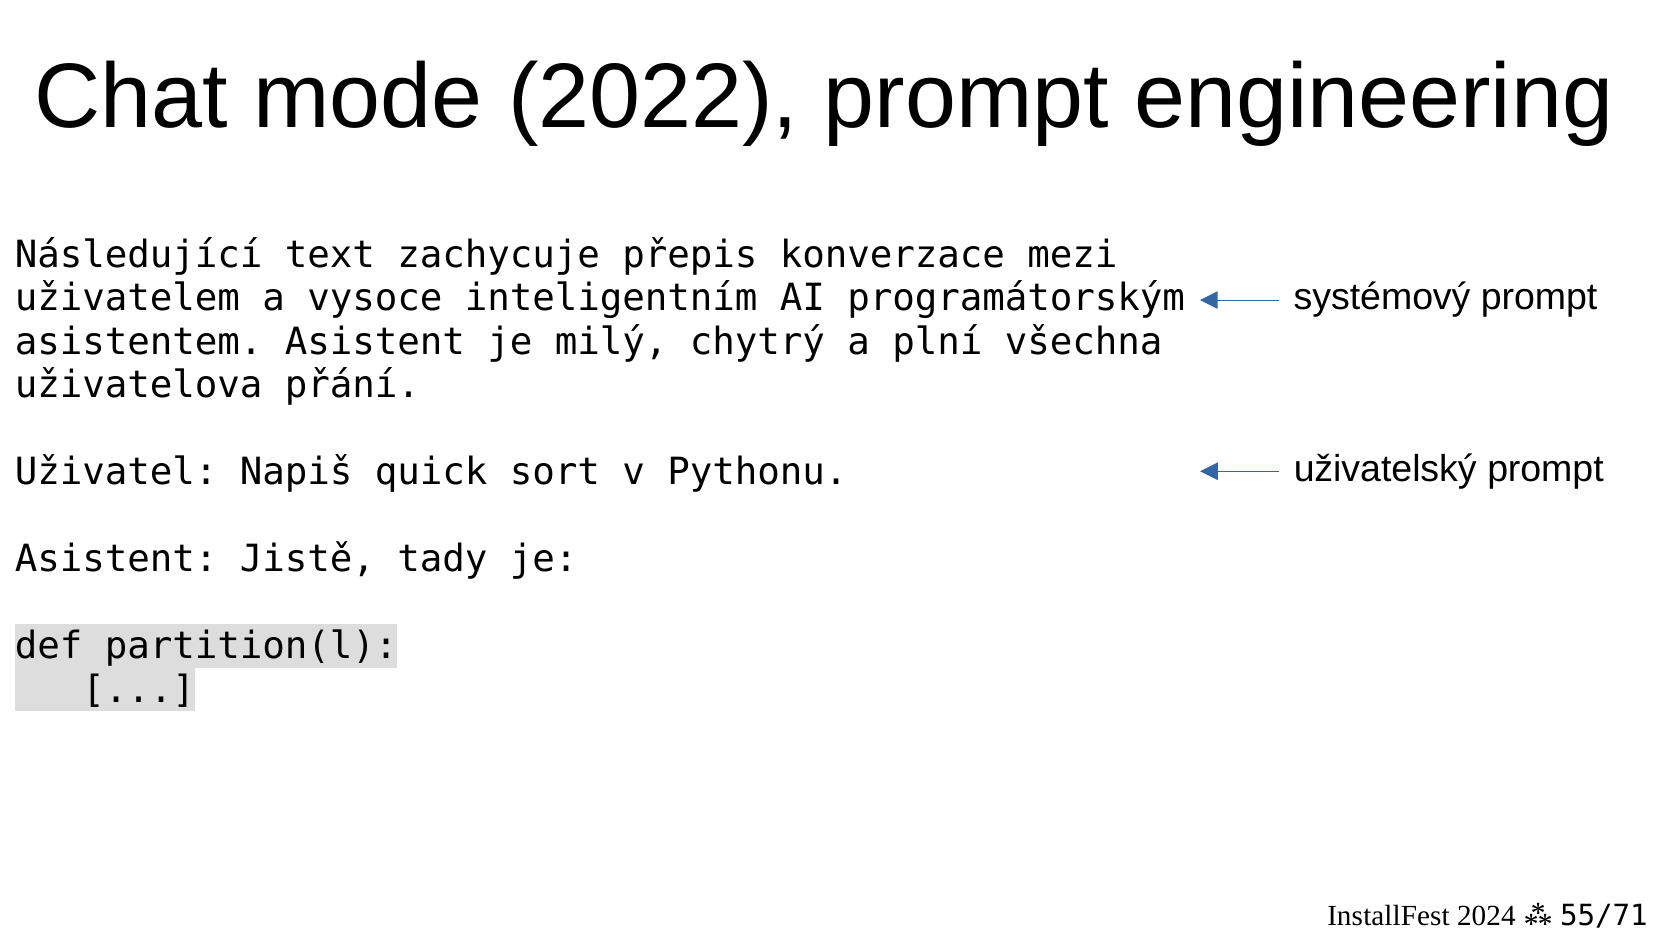

# Chat mode (2022), prompt engineering
Následující text zachycuje přepis konverzace mezi
uživatelem a vysoce inteligentním AI programátorským
asistentem. Asistent je milý, chytrý a plní všechna
uživatelova přání.
Uživatel: Napiš quick sort v Pythonu.
Asistent: Jistě, tady je:
def partition(l):
 [...]
systémový prompt
uživatelský prompt
55